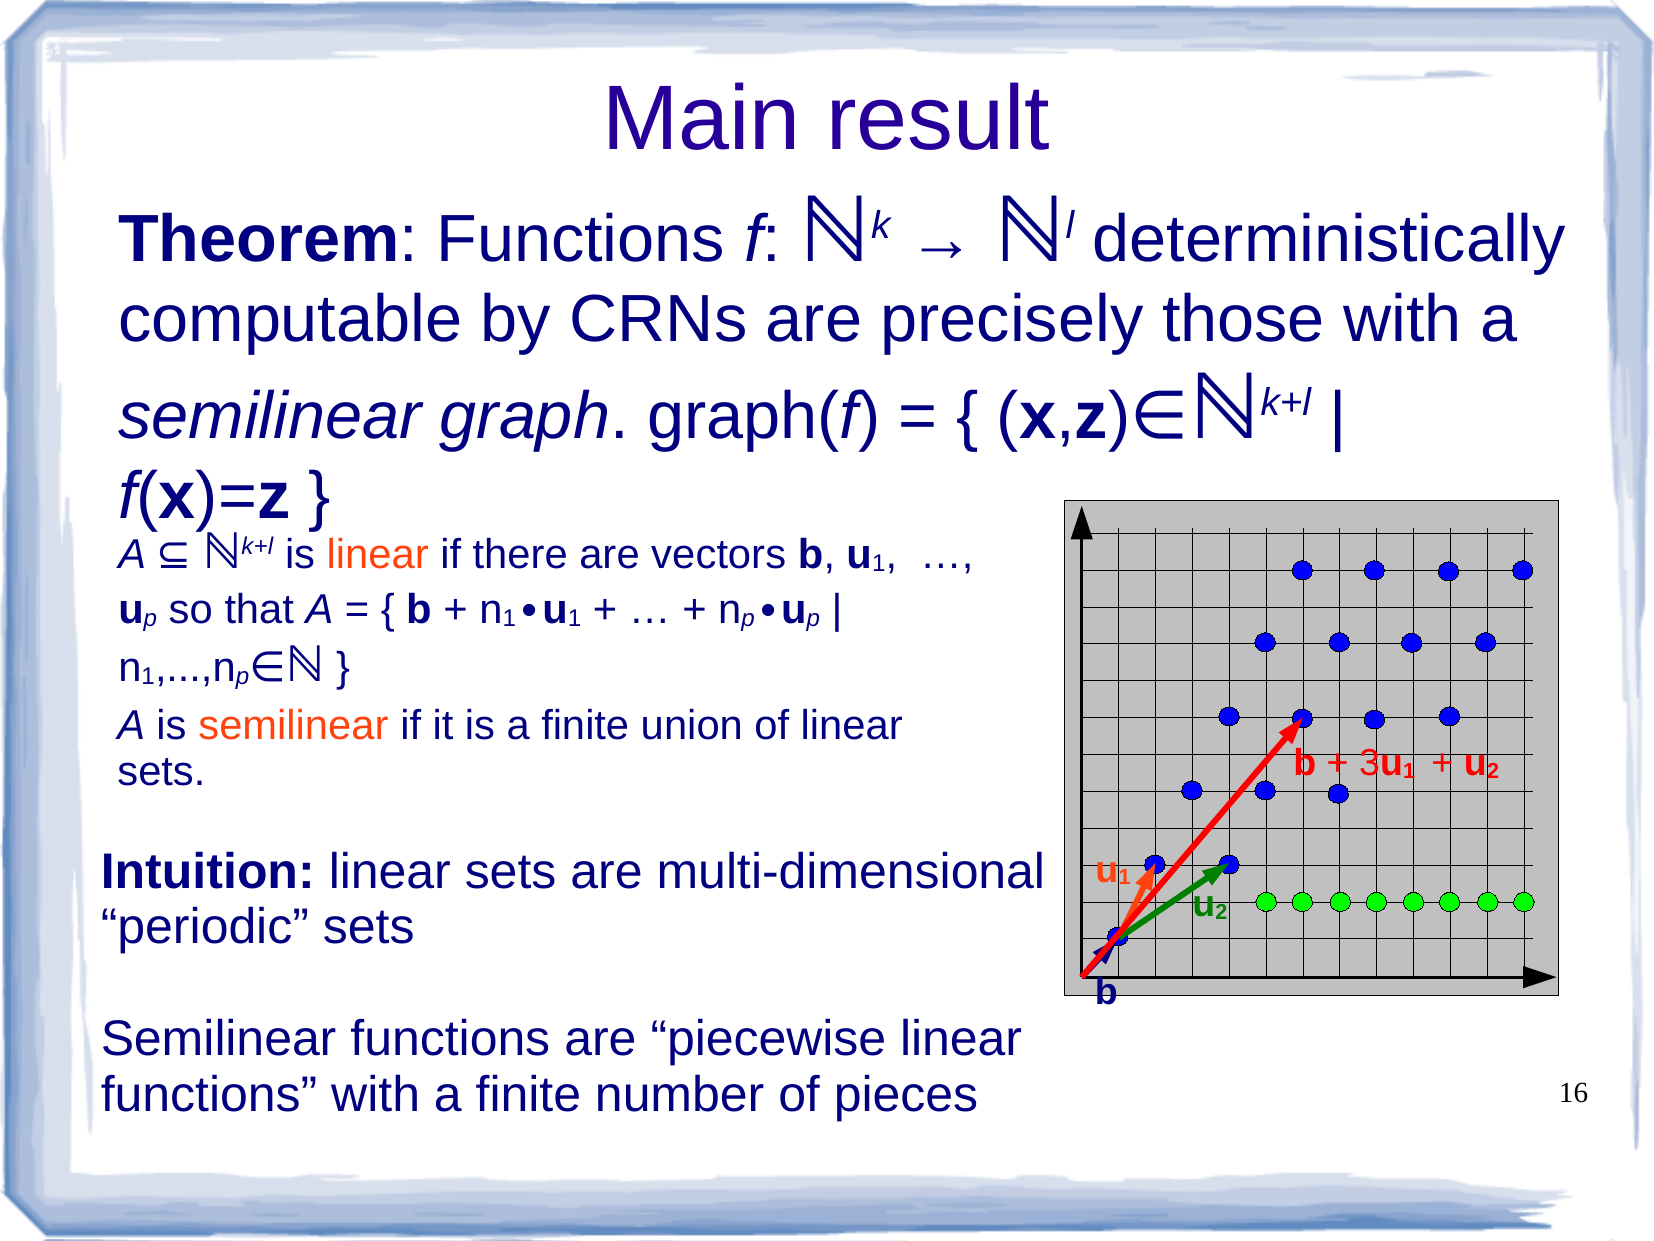

# Main result
Theorem: Functions f: ℕk → ℕl deterministically computable by CRNs are precisely those with a semilinear graph. graph(f) = { (x,z)∈ℕk+l | f(x)=z }
A ⊆ ℕk+l is linear if there are vectors b, u1, …, up so that A = { b + n1∙u1 + … + np∙up | n1,...,np∈ℕ }
A is semilinear if it is a finite union of linear sets.
b + 3u1 + u2
Intuition: linear sets are multi-dimensional “periodic” sets
Semilinear functions are “piecewise linear functions” with a finite number of pieces
u1
u2
b
16